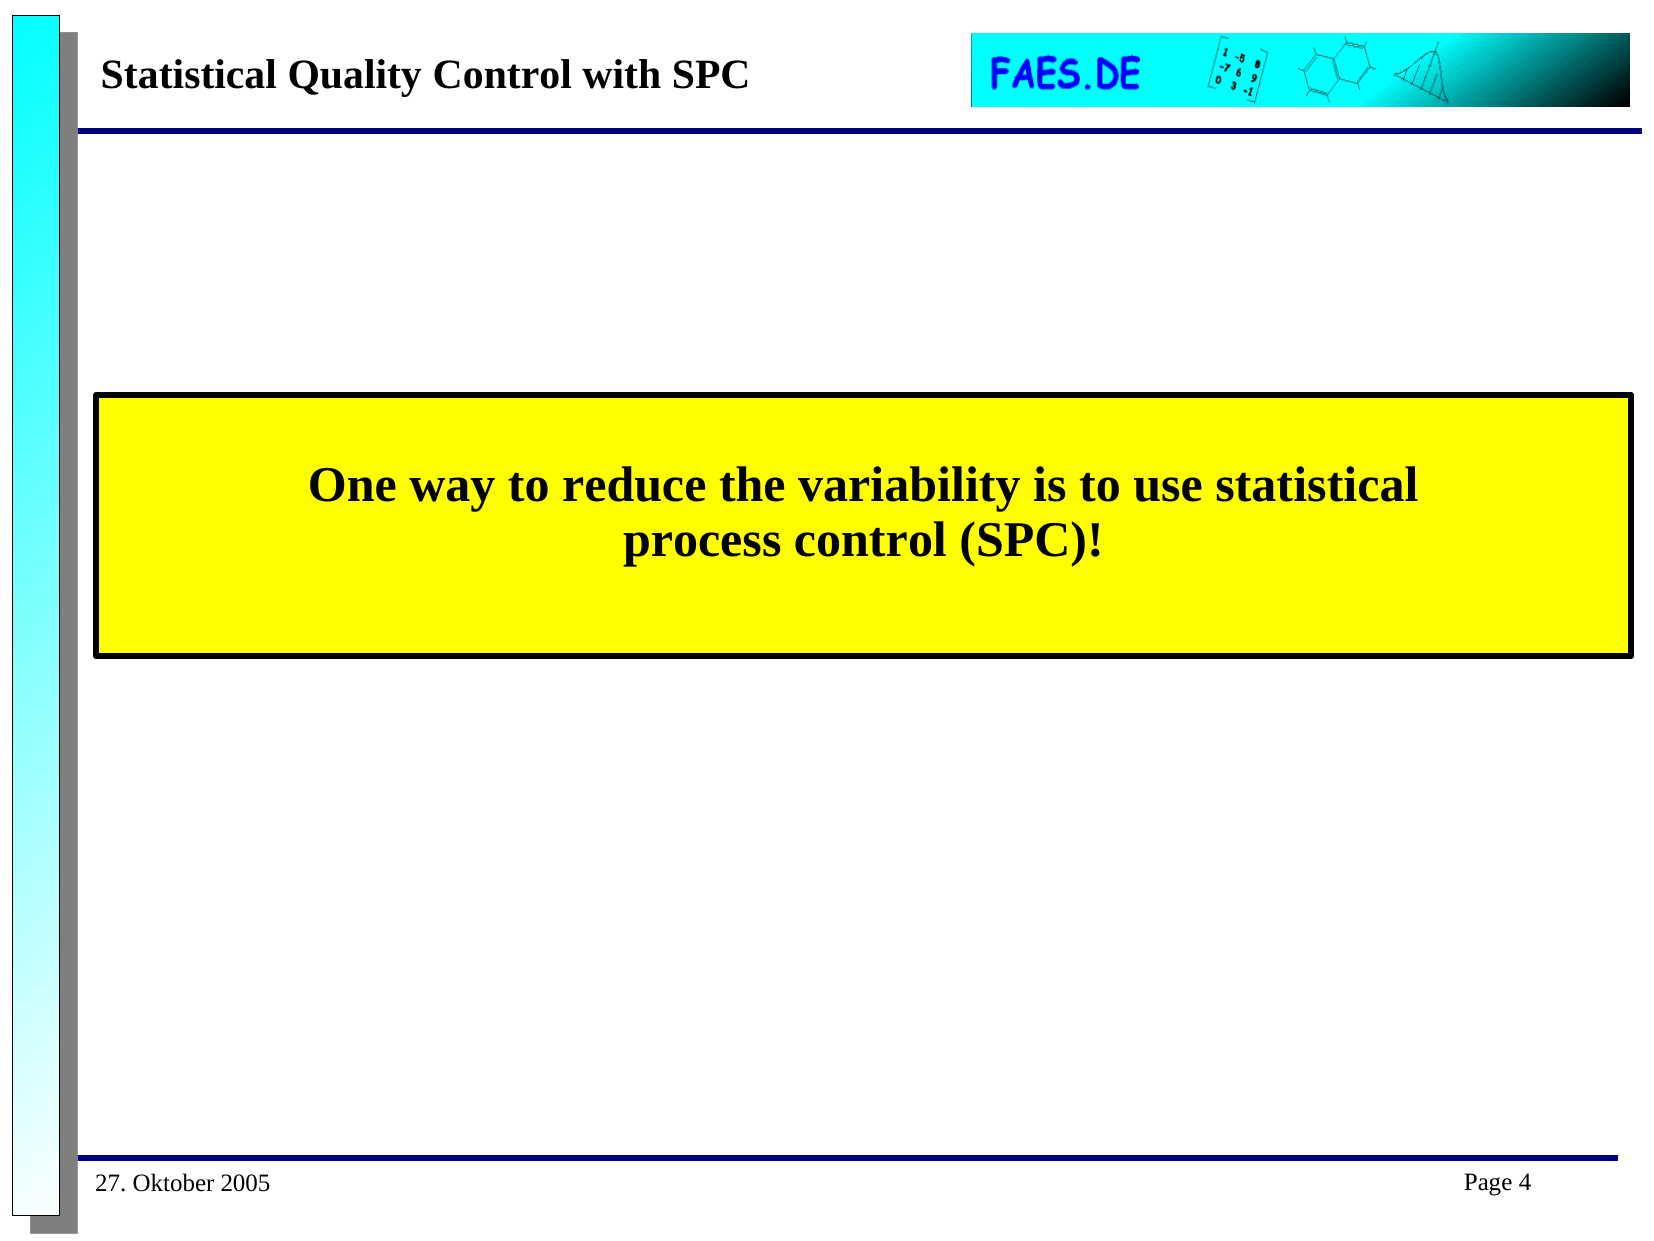

Statistical Quality Control with SPC
One way to reduce the variability is to use statistical process control (SPC)!
Page
27. Oktober 2005